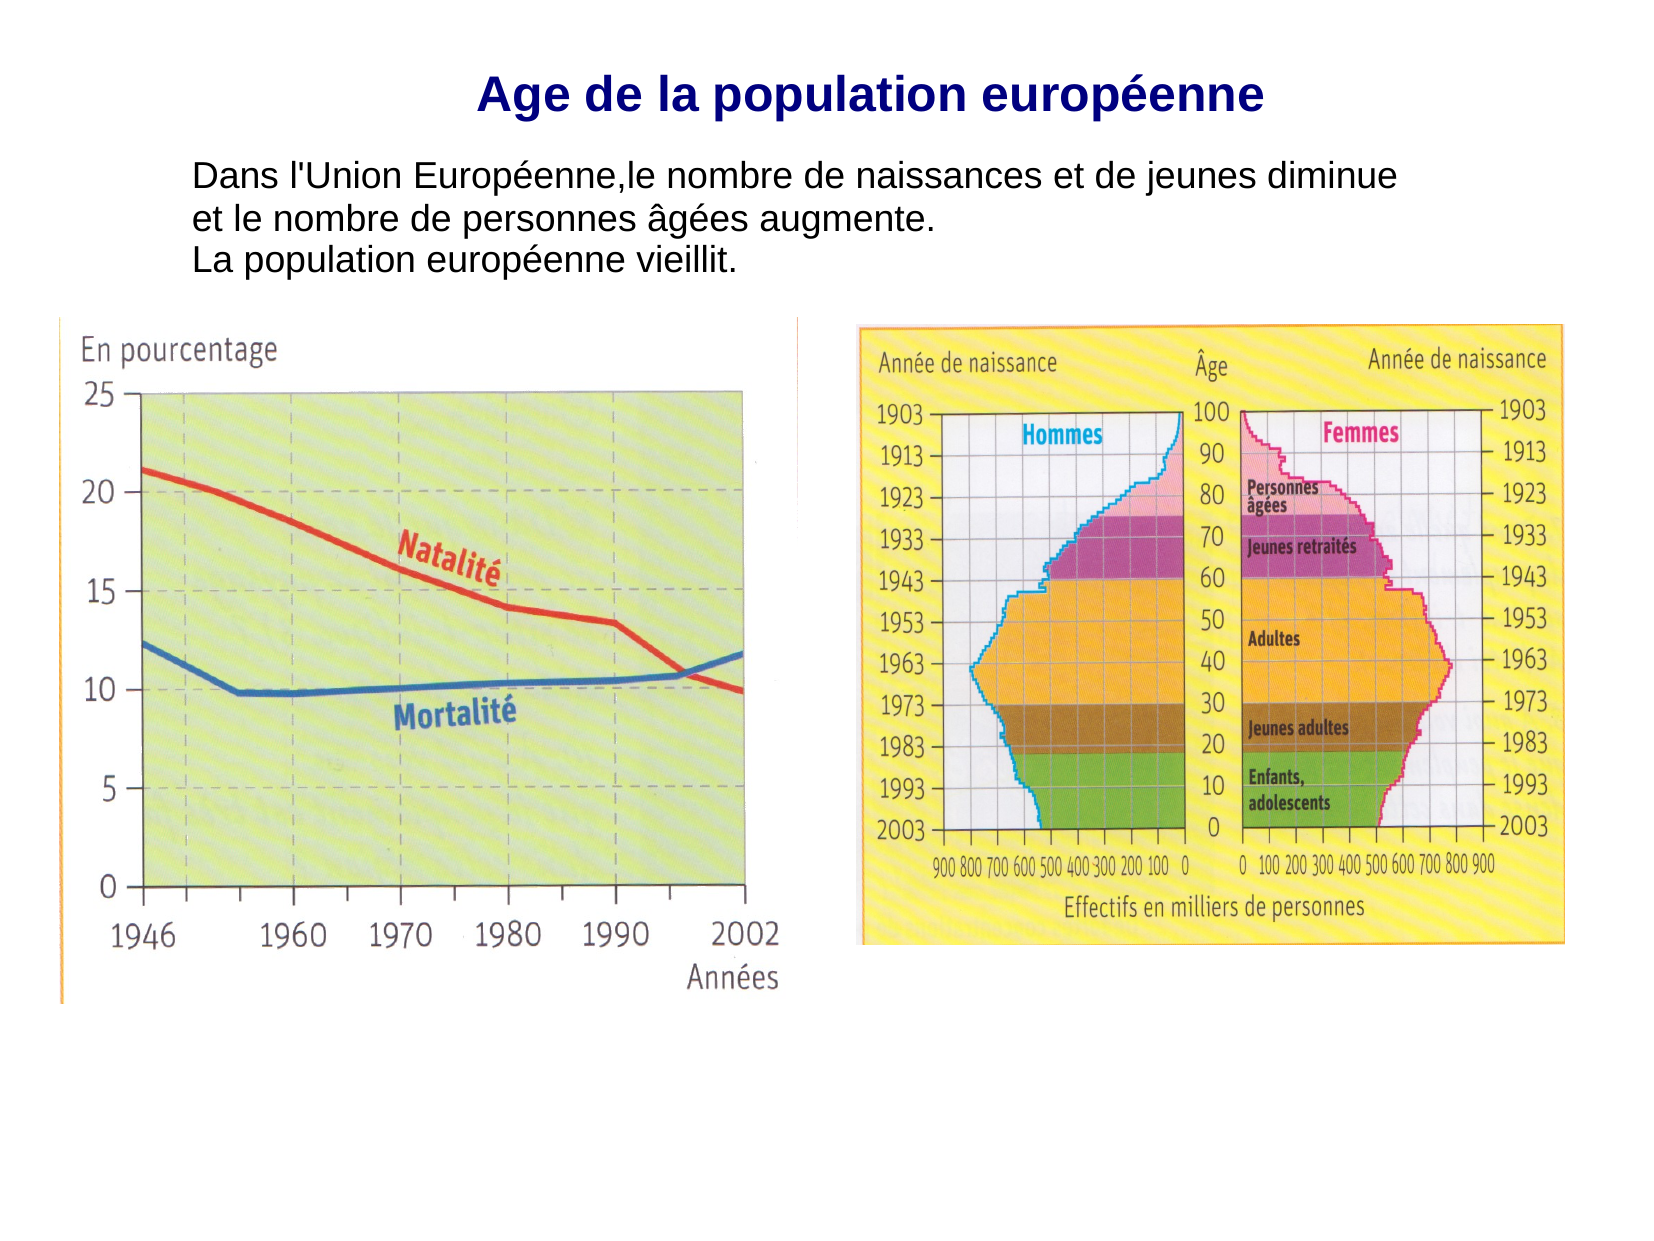

Age de la population européenne
Dans l'Union Européenne,le nombre de naissances et de jeunes diminue et le nombre de personnes âgées augmente.
La population européenne vieillit.